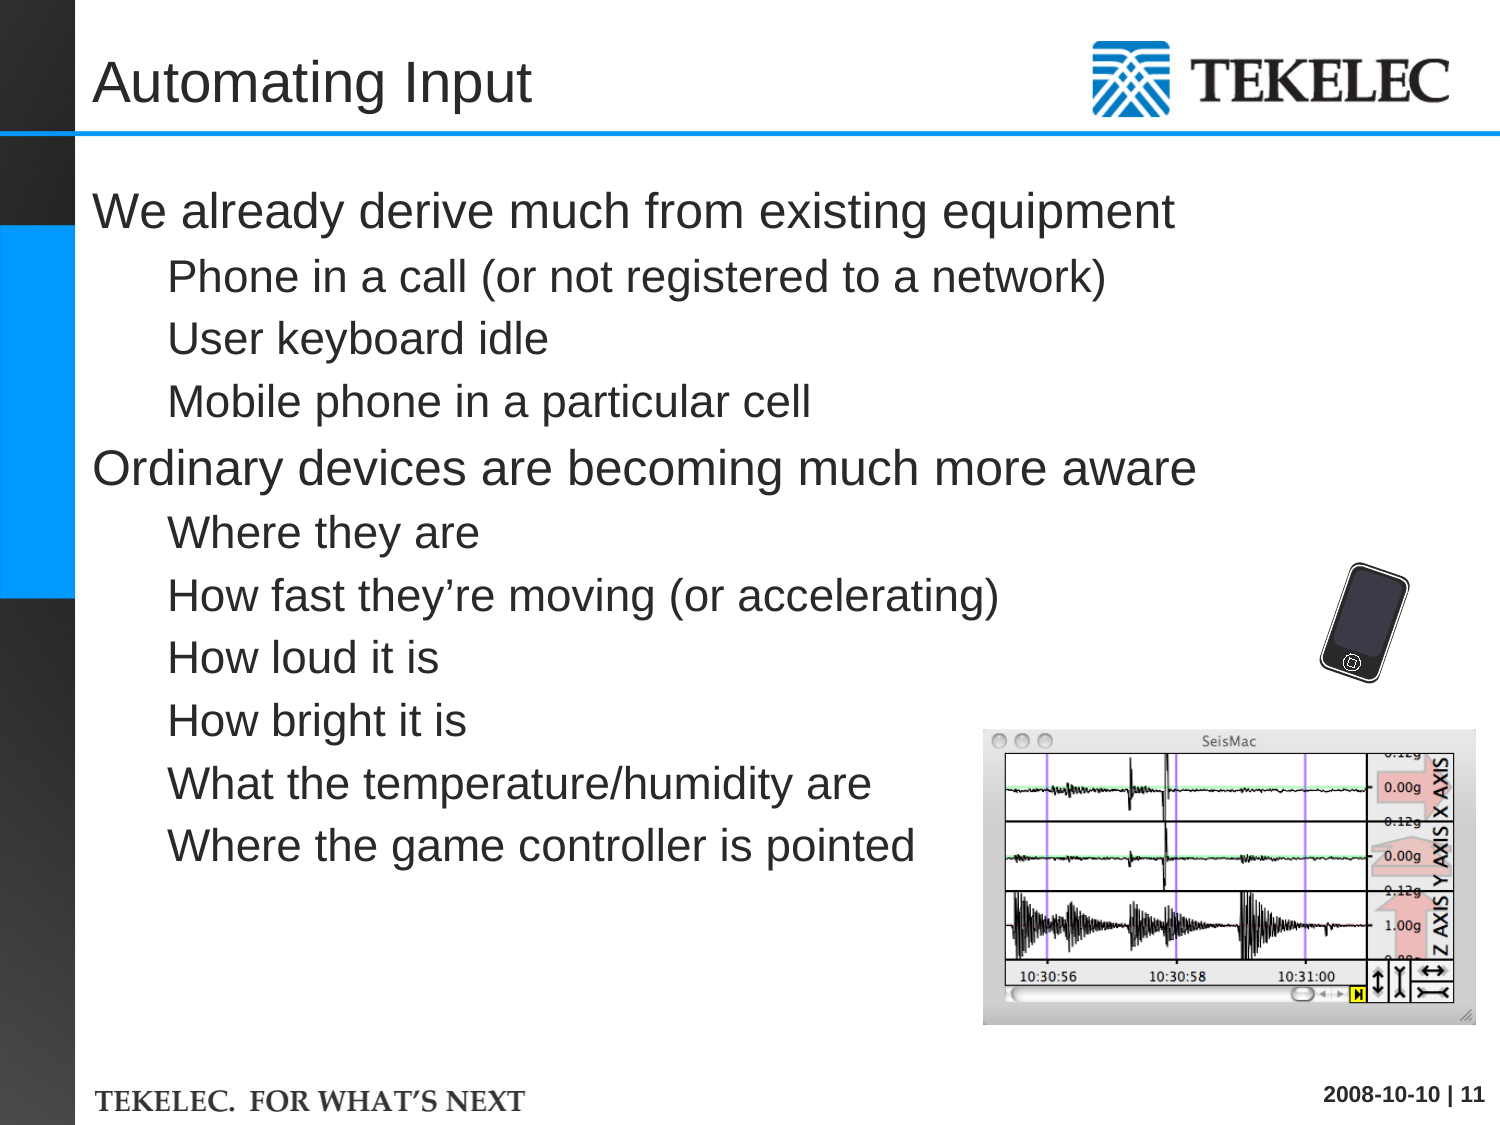

# Automating Input
We already derive much from existing equipment
Phone in a call (or not registered to a network)
User keyboard idle
Mobile phone in a particular cell
Ordinary devices are becoming much more aware
Where they are
How fast they’re moving (or accelerating)
How loud it is
How bright it is
What the temperature/humidity are
Where the game controller is pointed